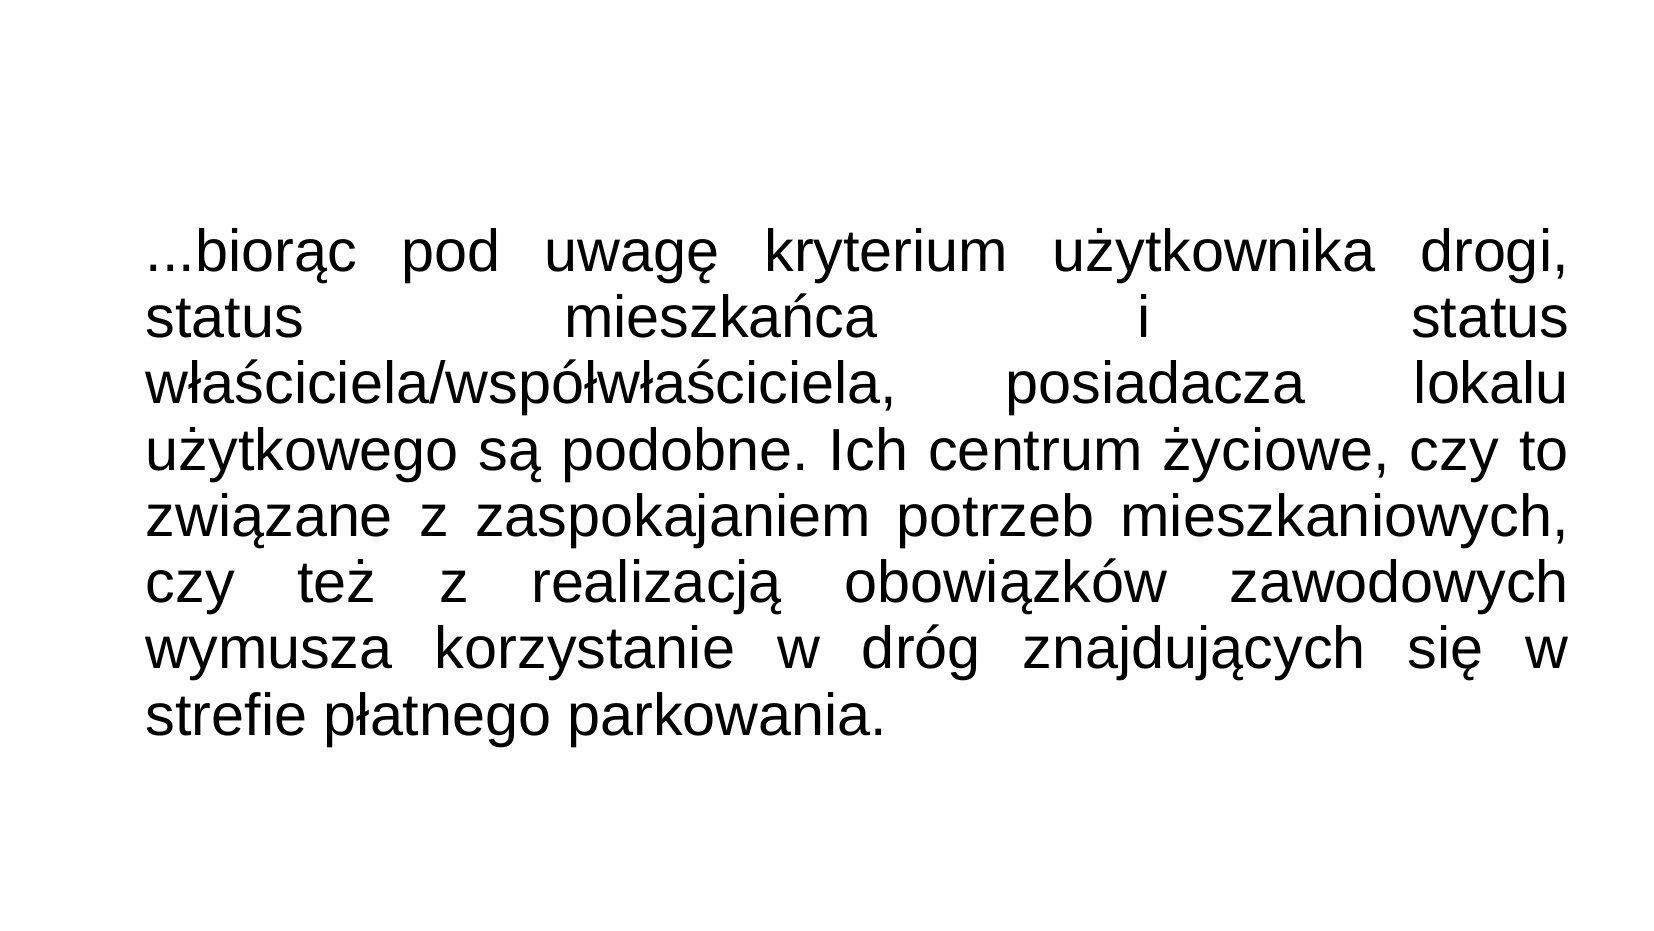

#
...biorąc pod uwagę kryterium użytkownika drogi, status mieszkańca i status właściciela/współwłaściciela, posiadacza lokalu użytkowego są podobne. Ich centrum życiowe, czy to związane z zaspokajaniem potrzeb mieszkaniowych, czy też z realizacją obowiązków zawodowych wymusza korzystanie w dróg znajdujących się w strefie płatnego parkowania.